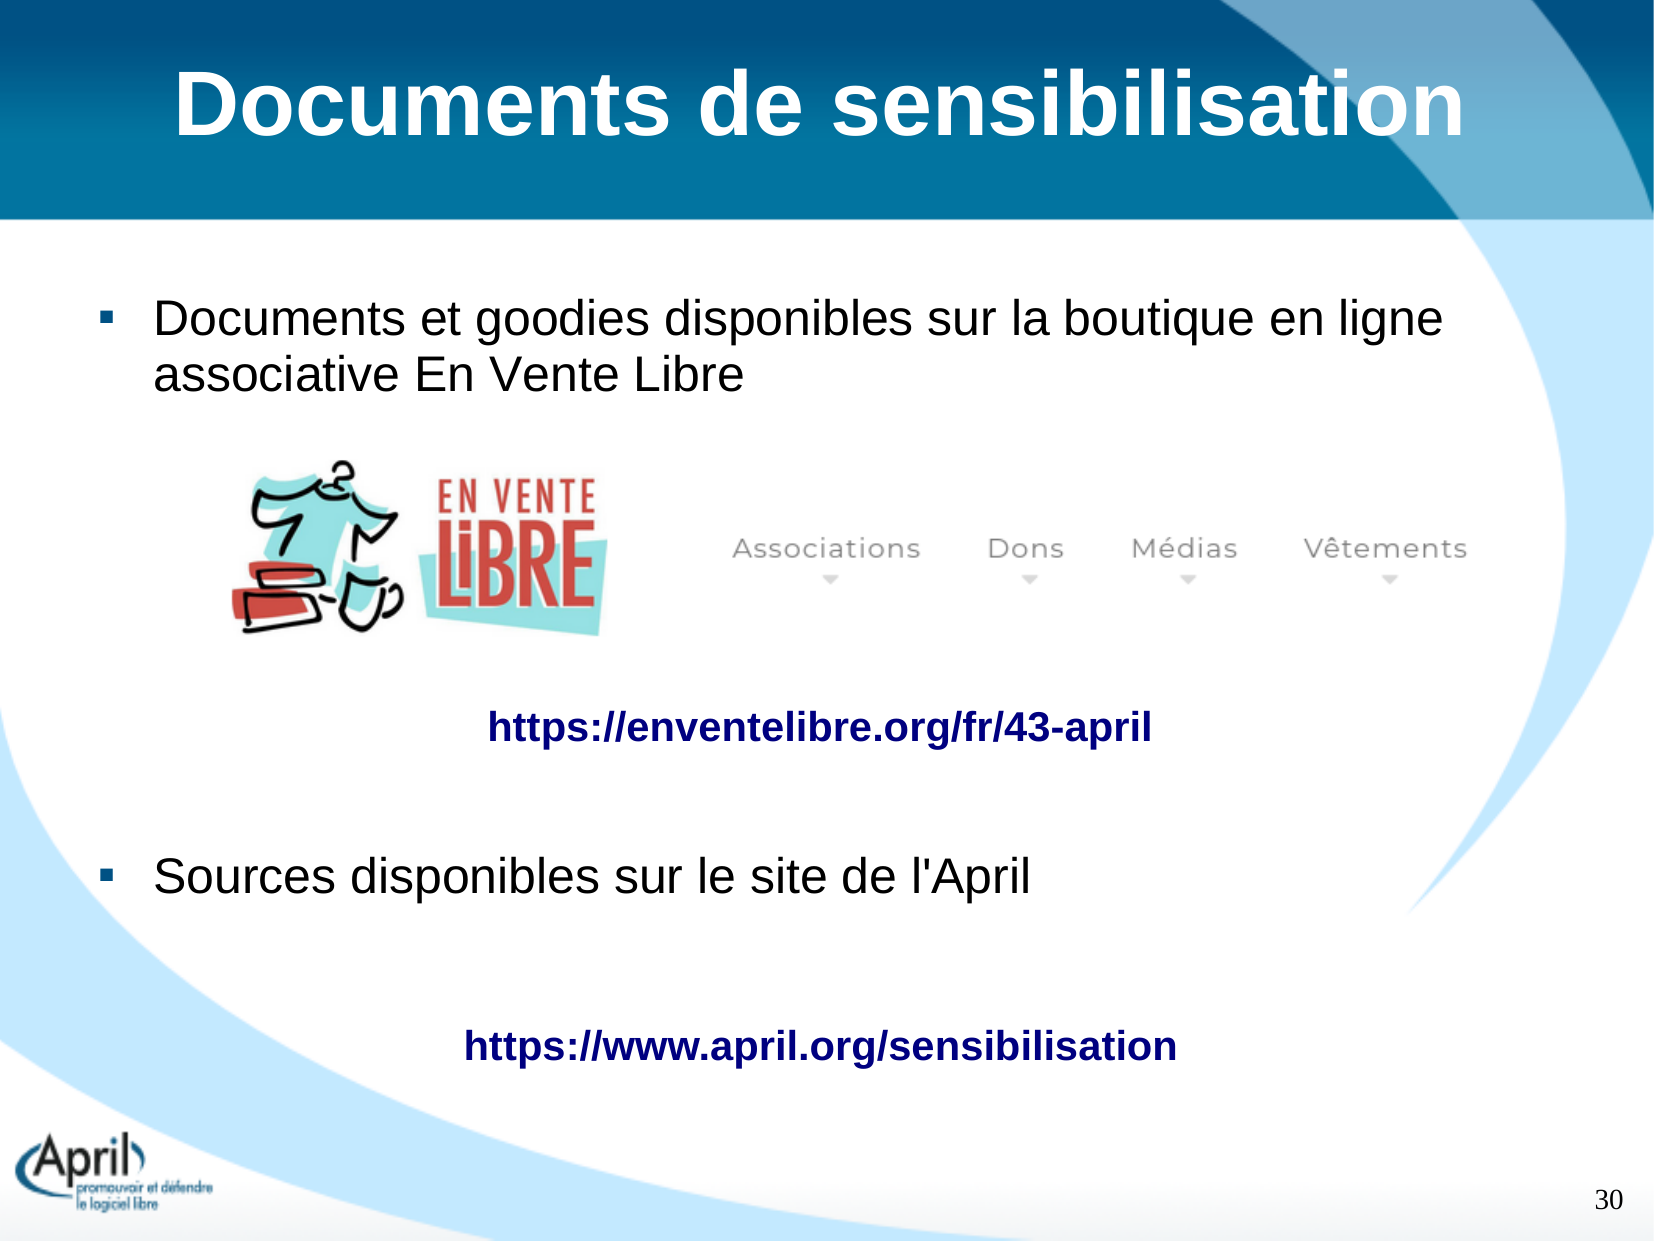

# Documents de sensibilisation
Documents et goodies disponibles sur la boutique en ligne associative En Vente Libre
Sources disponibles sur le site de l'April
https://enventelibre.org/fr/43-april
https://www.april.org/sensibilisation
30